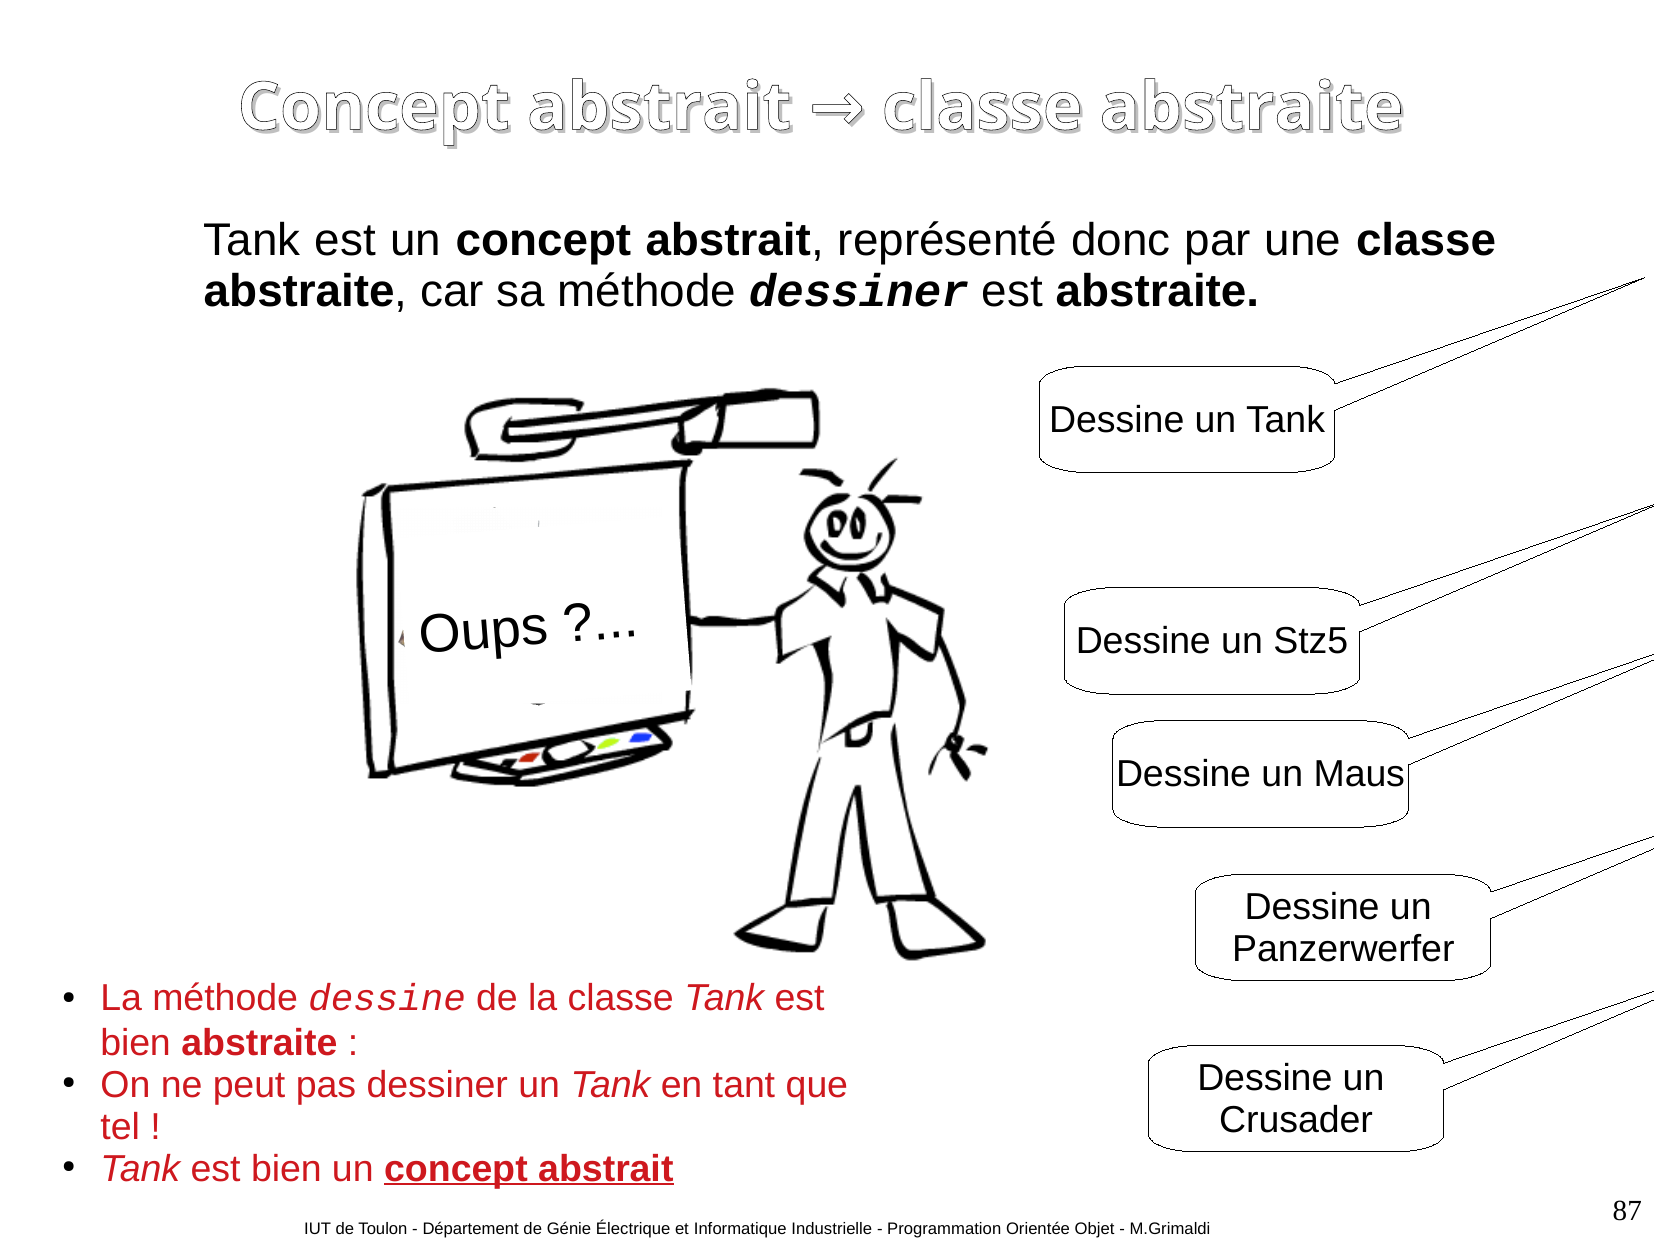

# Concept abstrait → classe abstraite
Tank est un concept abstrait, représenté donc par une classe abstraite, car sa méthode dessiner est abstraite.
Dessine un Tank
Oups ?...
Dessine un Stz5
Dessine un Maus
Dessine un
Panzerwerfer
La méthode dessine de la classe Tank est bien abstraite :
On ne peut pas dessiner un Tank en tant que tel !
Tank est bien un concept abstrait
Dessine un
Crusader